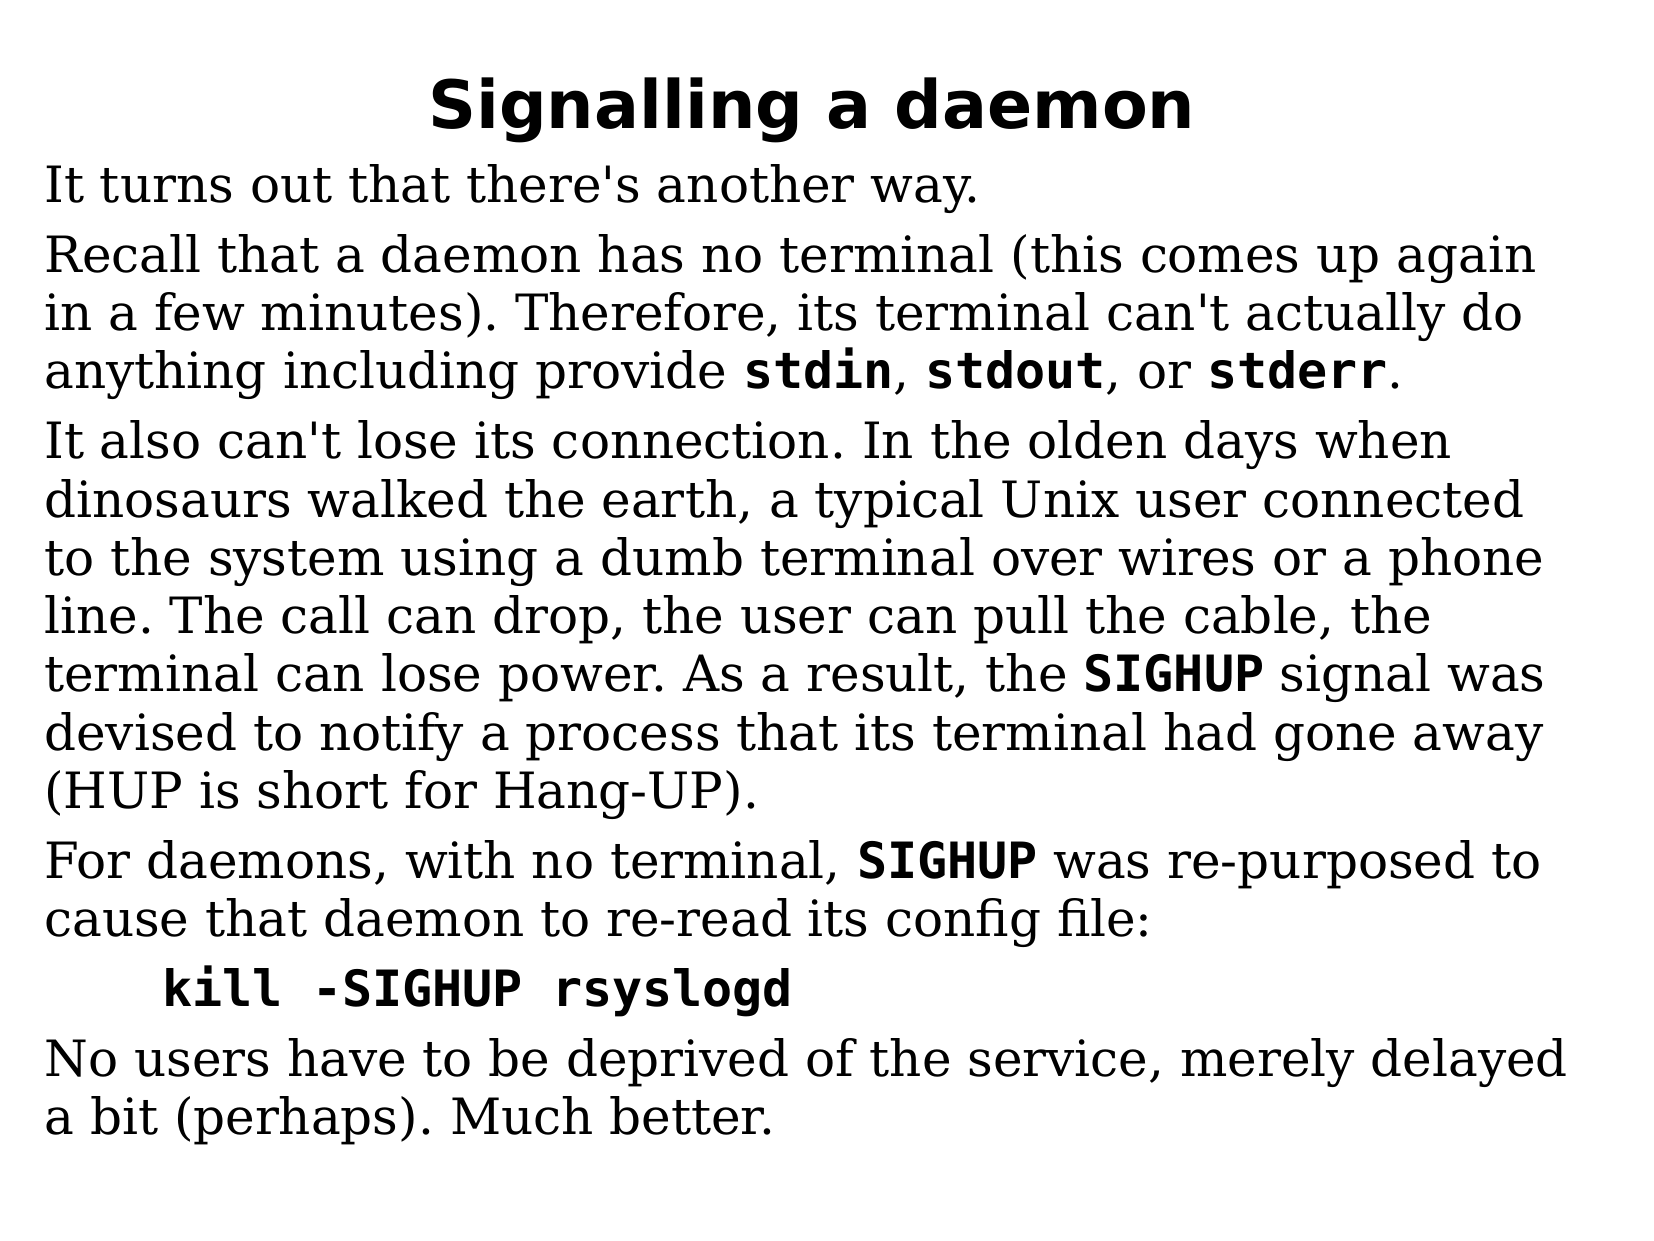

Signalling a daemon
It turns out that there's another way.
Recall that a daemon has no terminal (this comes up again in a few minutes). Therefore, its terminal can't actually do anything including provide stdin, stdout, or stderr.
It also can't lose its connection. In the olden days when dinosaurs walked the earth, a typical Unix user connected to the system using a dumb terminal over wires or a phone line. The call can drop, the user can pull the cable, the terminal can lose power. As a result, the SIGHUP signal was devised to notify a process that its terminal had gone away (HUP is short for Hang-UP).
For daemons, with no terminal, SIGHUP was re-purposed to cause that daemon to re-read its config file:
kill -SIGHUP rsyslogd
No users have to be deprived of the service, merely delayed a bit (perhaps). Much better.